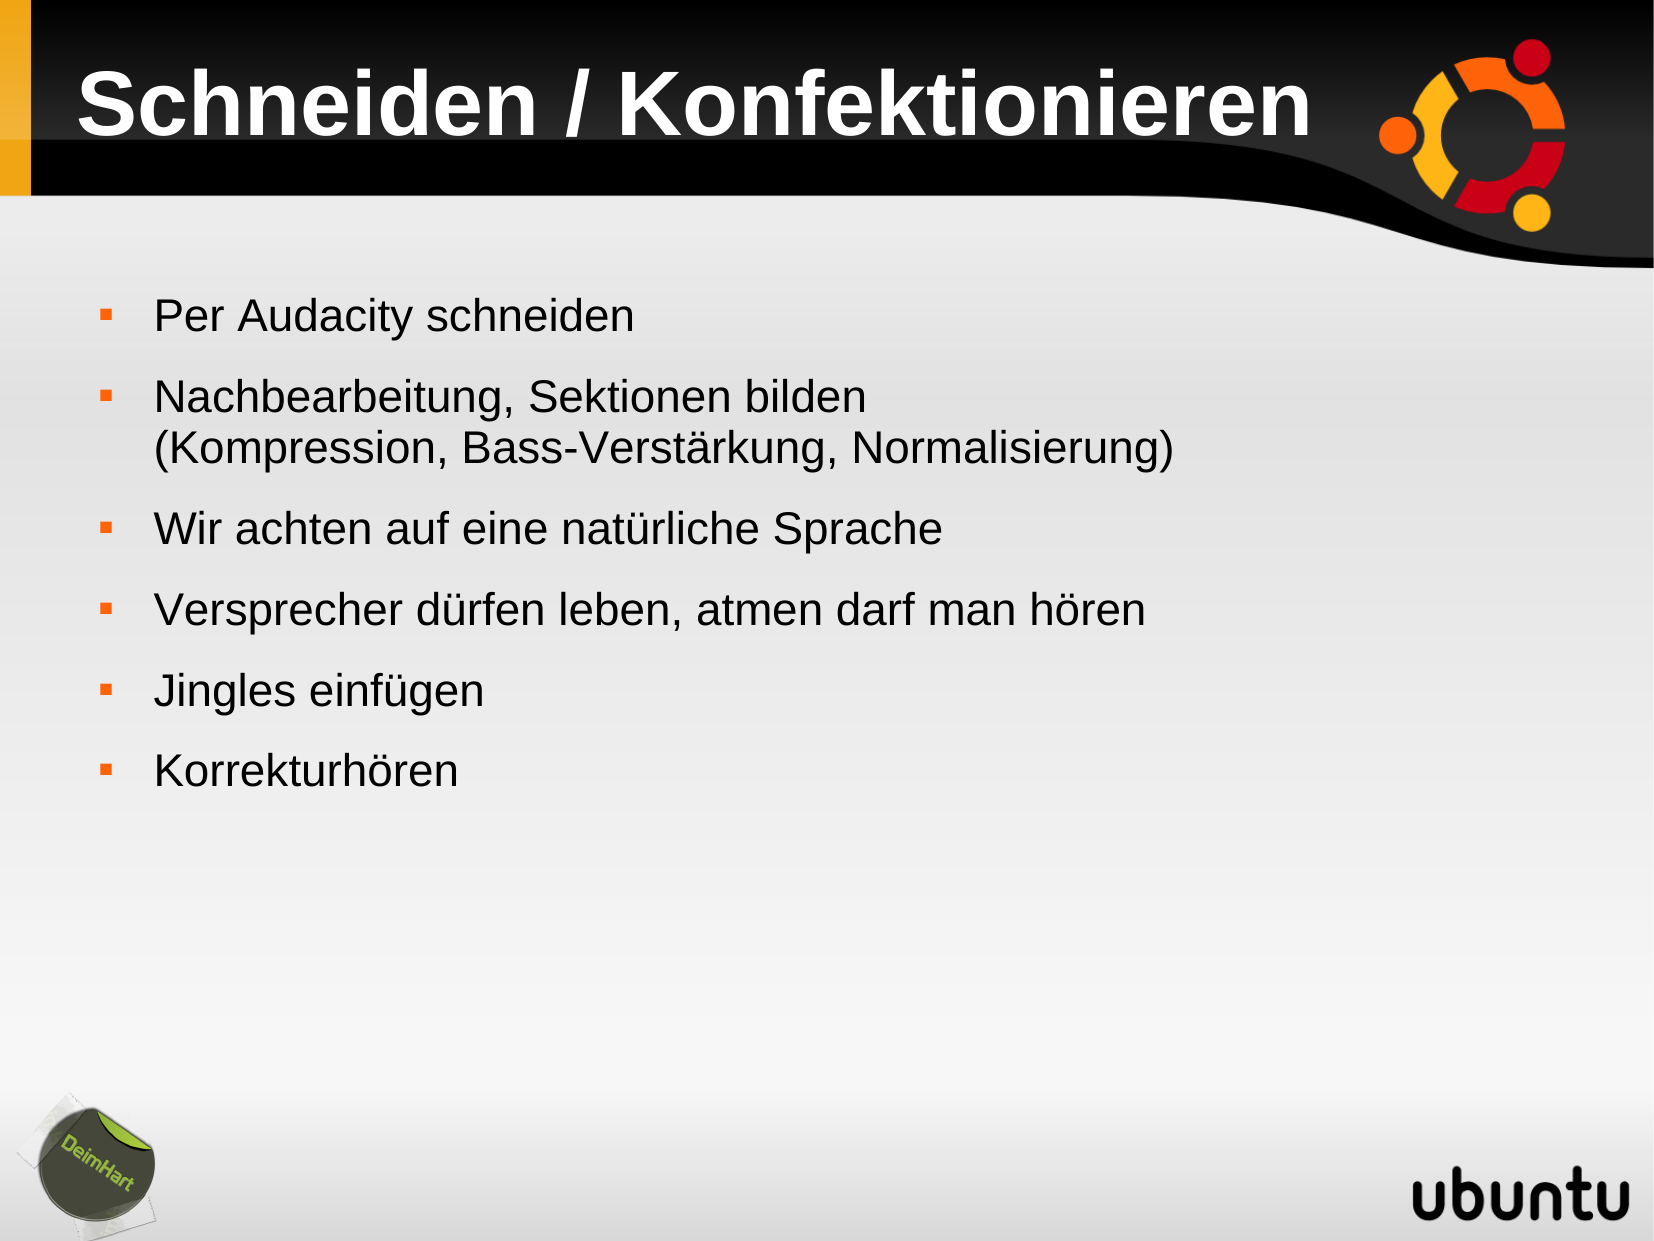

# Schneiden / Konfektionieren
Per Audacity schneiden
Nachbearbeitung, Sektionen bilden
(Kompression, Bass-Verstärkung, Normalisierung)
Wir achten auf eine natürliche Sprache
Versprecher dürfen leben, atmen darf man hören
Jingles einfügen
Korrekturhören